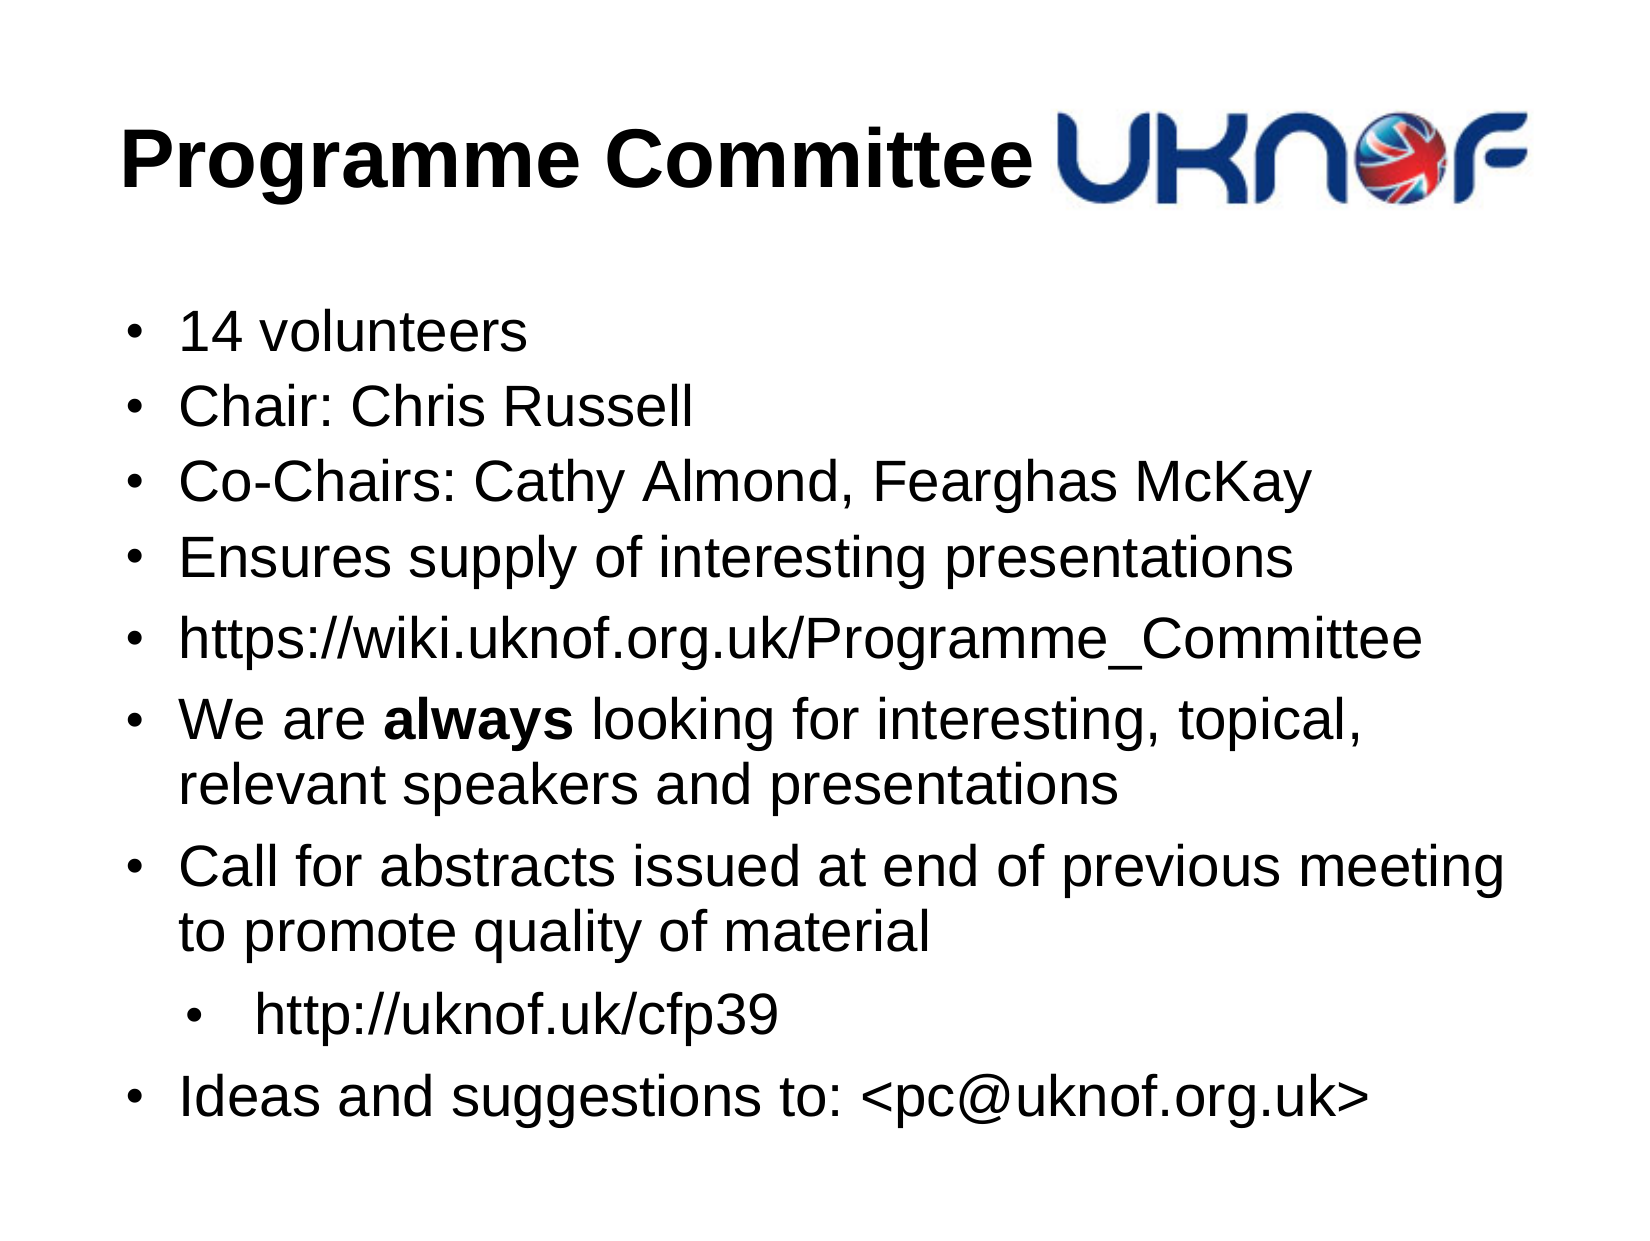

# Programme Committee
14 volunteers
Chair: Chris Russell
Co-Chairs: Cathy Almond, Fearghas McKay
Ensures supply of interesting presentations
https://wiki.uknof.org.uk/Programme_Committee
We are always looking for interesting, topical, relevant speakers and presentations
Call for abstracts issued at end of previous meeting to promote quality of material
 http://uknof.uk/cfp39
Ideas and suggestions to: <pc@uknof.org.uk>